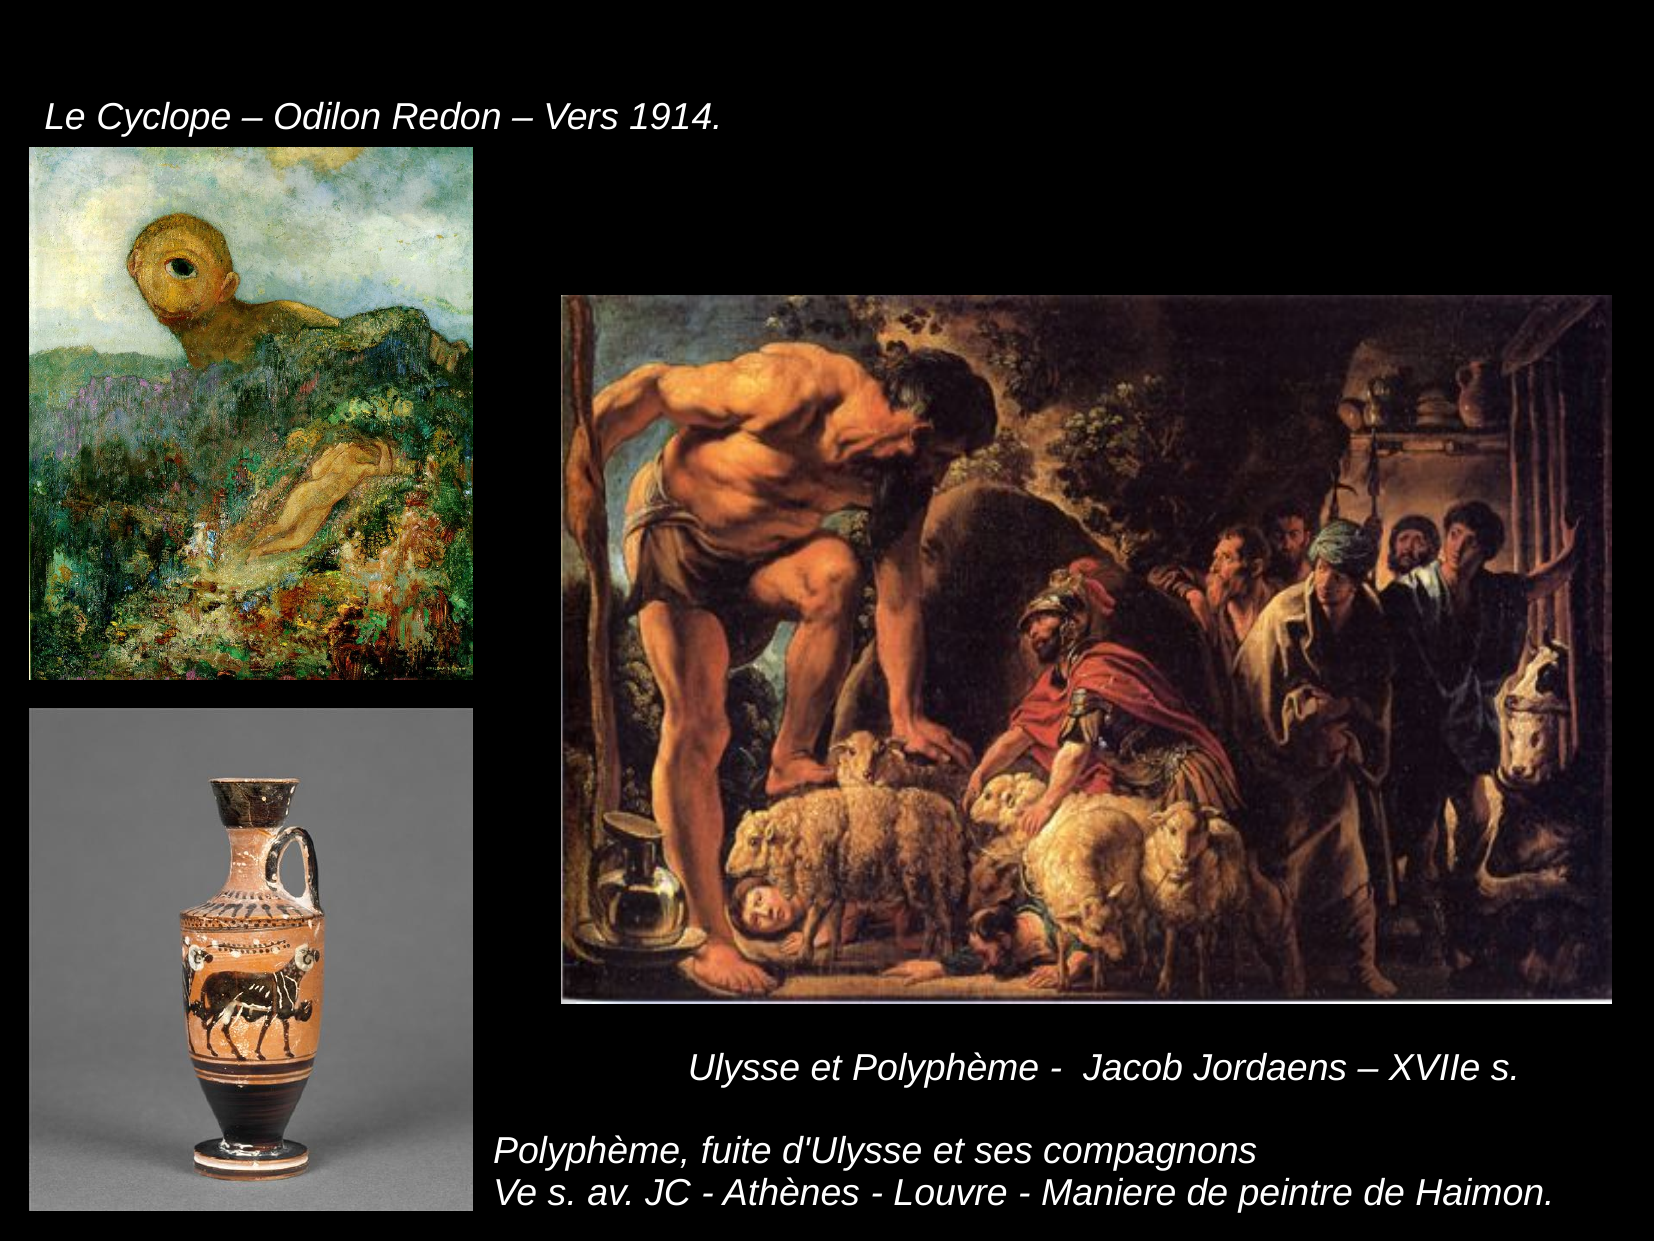

Le Cyclope – Odilon Redon – Vers 1914.
# Ulysse et Polyphème - Jacob Jordaens – XVIIe s.
Polyphème, fuite d'Ulysse et ses compagnons
Ve s. av. JC - Athènes - Louvre - Maniere de peintre de Haimon.